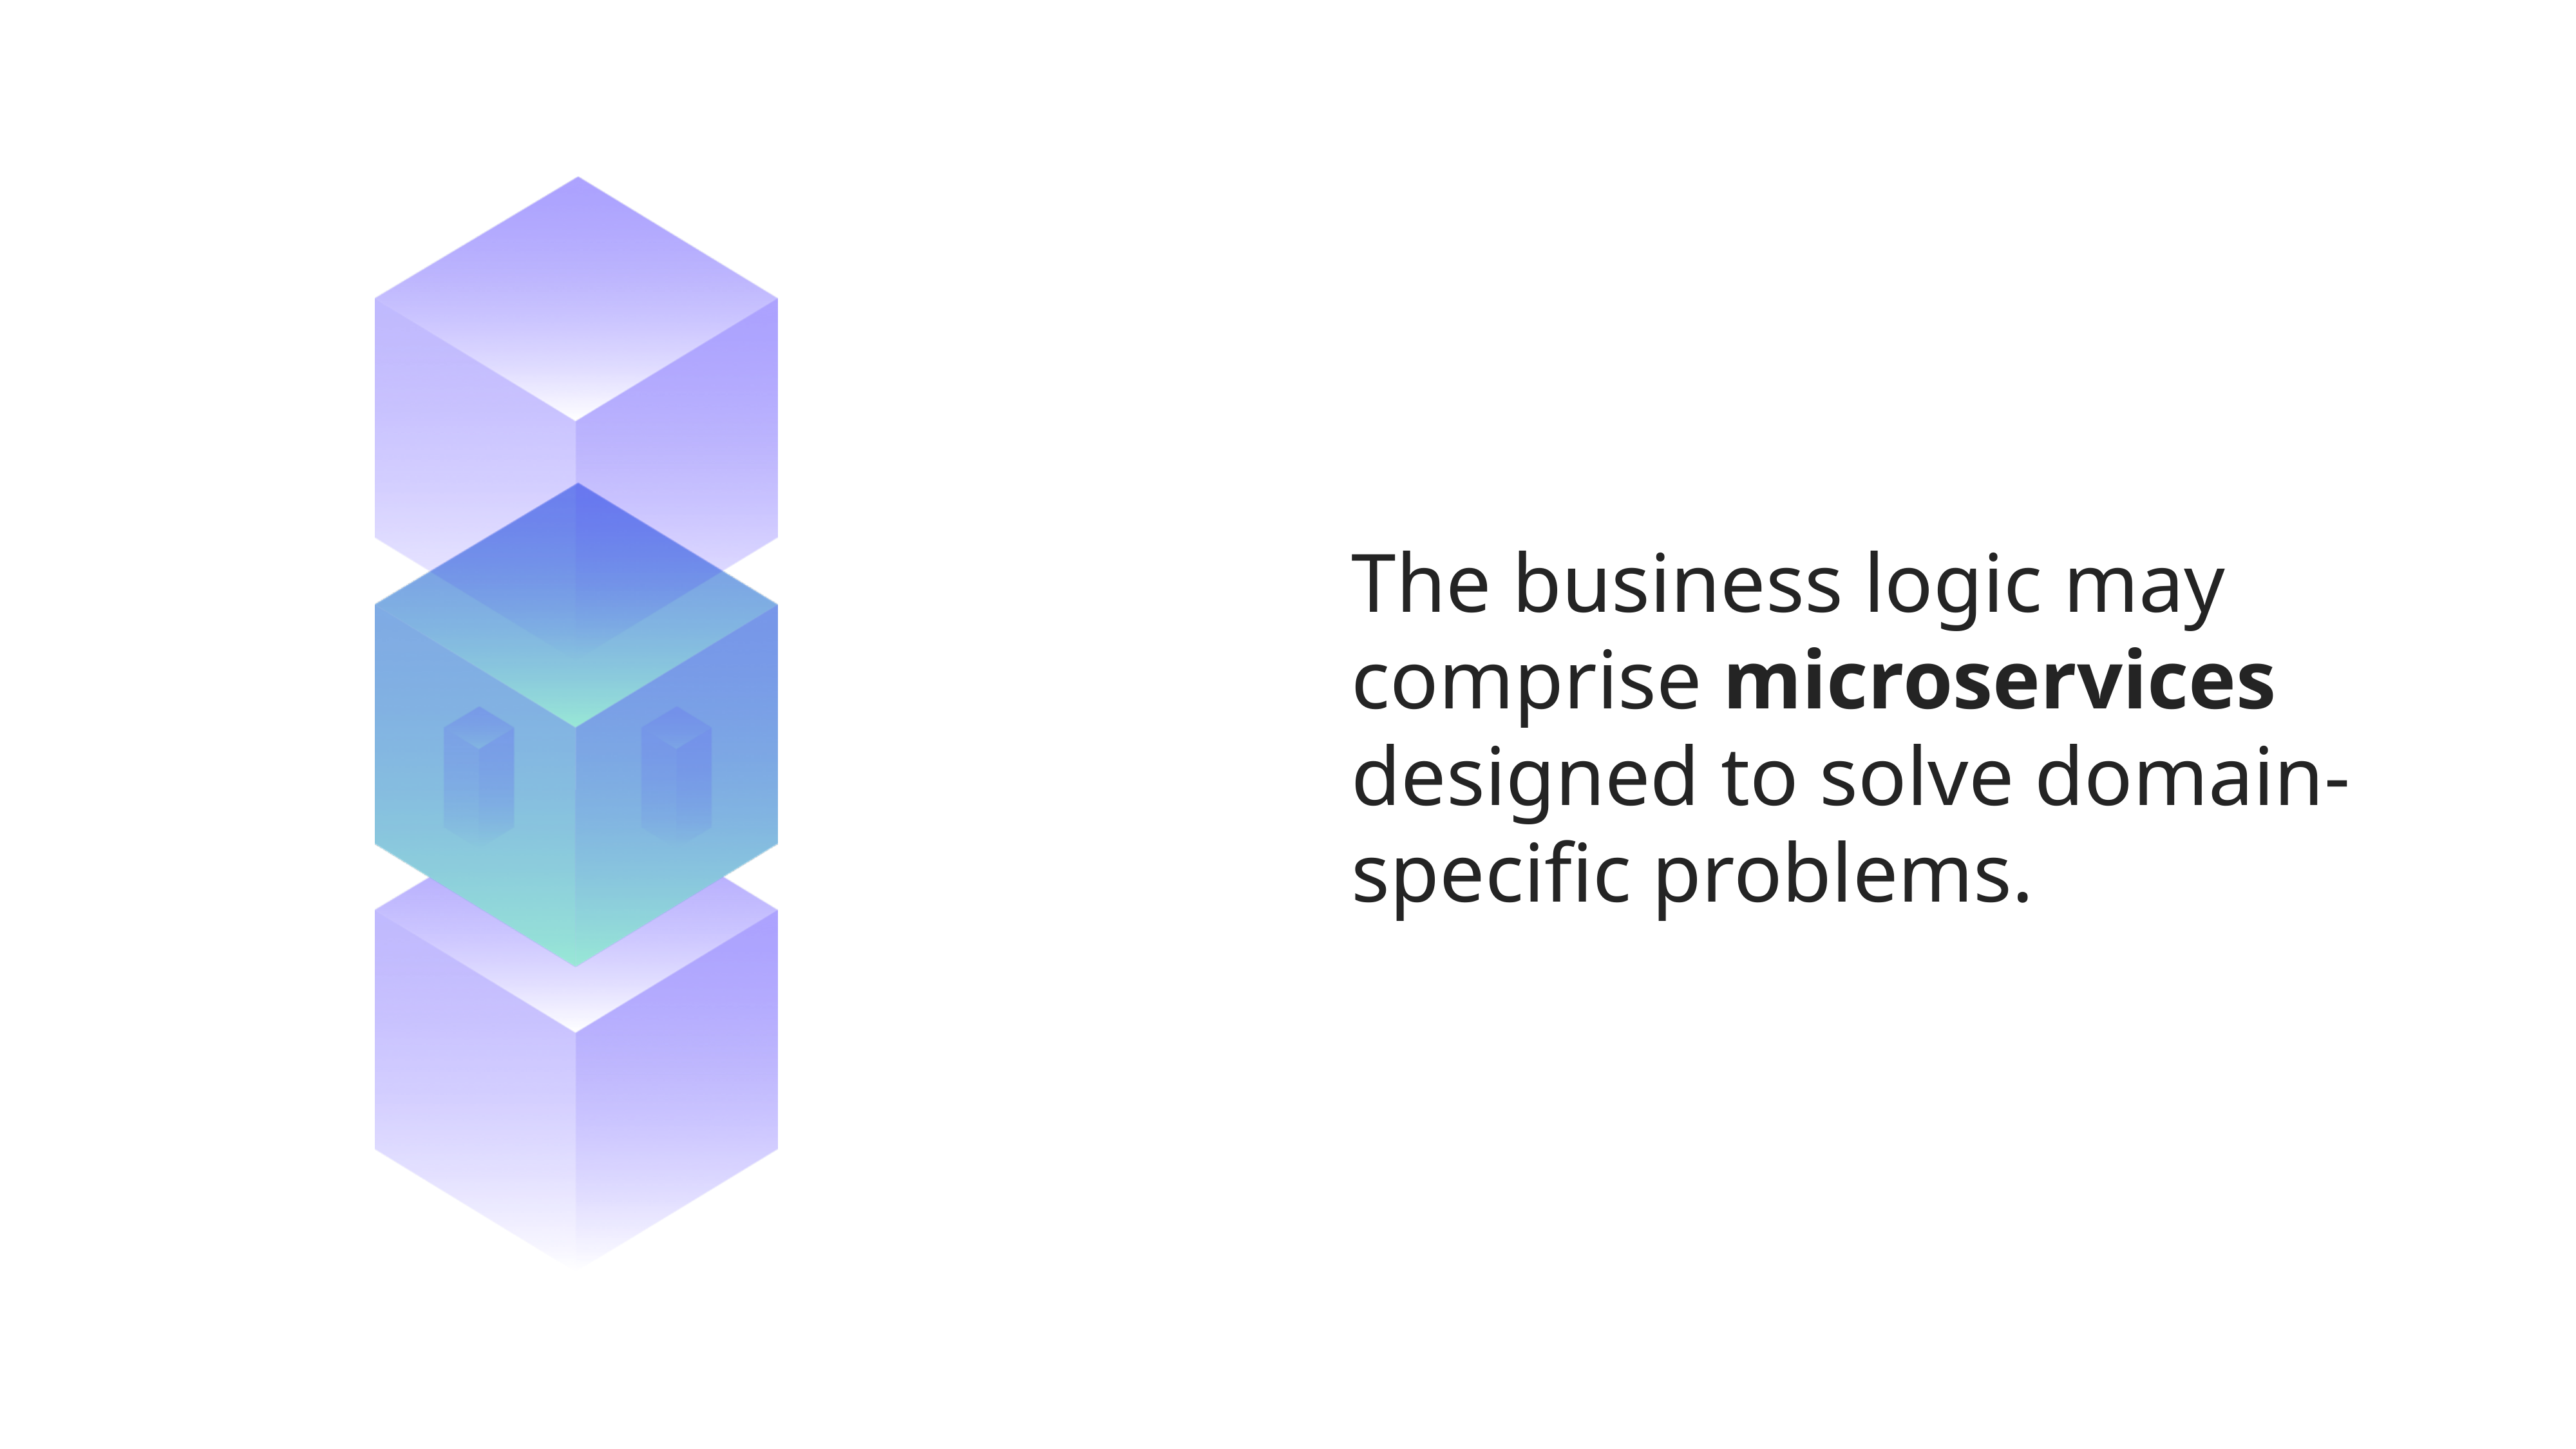

# The business logic may comprise microservices designed to solve domain-specific problems.